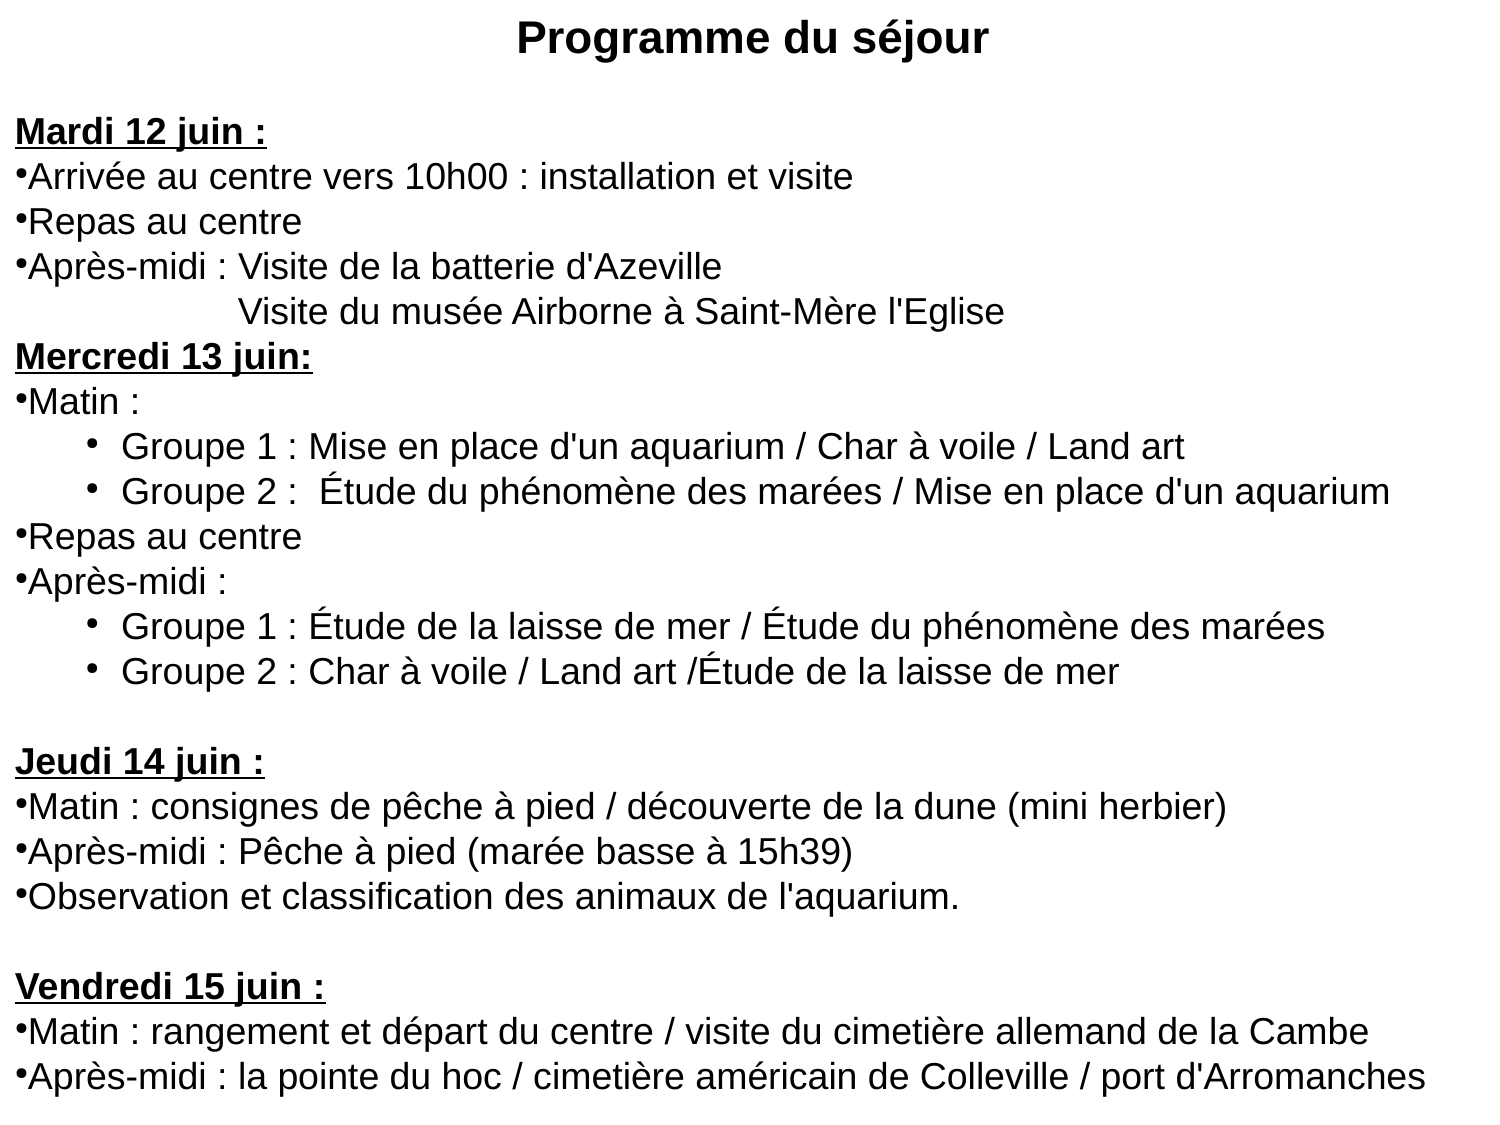

Programme du séjour
Mardi 12 juin :
Arrivée au centre vers 10h00 : installation et visite
Repas au centre
Après-midi : Visite de la batterie d'Azeville
 Visite du musée Airborne à Saint-Mère l'Eglise
Mercredi 13 juin:
Matin :
Groupe 1 : Mise en place d'un aquarium / Char à voile / Land art
Groupe 2 : Étude du phénomène des marées / Mise en place d'un aquarium
Repas au centre
Après-midi :
Groupe 1 : Étude de la laisse de mer / Étude du phénomène des marées
Groupe 2 : Char à voile / Land art /Étude de la laisse de mer
Jeudi 14 juin :
Matin : consignes de pêche à pied / découverte de la dune (mini herbier)
Après-midi : Pêche à pied (marée basse à 15h39)
Observation et classification des animaux de l'aquarium.
Vendredi 15 juin :
Matin : rangement et départ du centre / visite du cimetière allemand de la Cambe
Après-midi : la pointe du hoc / cimetière américain de Colleville / port d'Arromanches